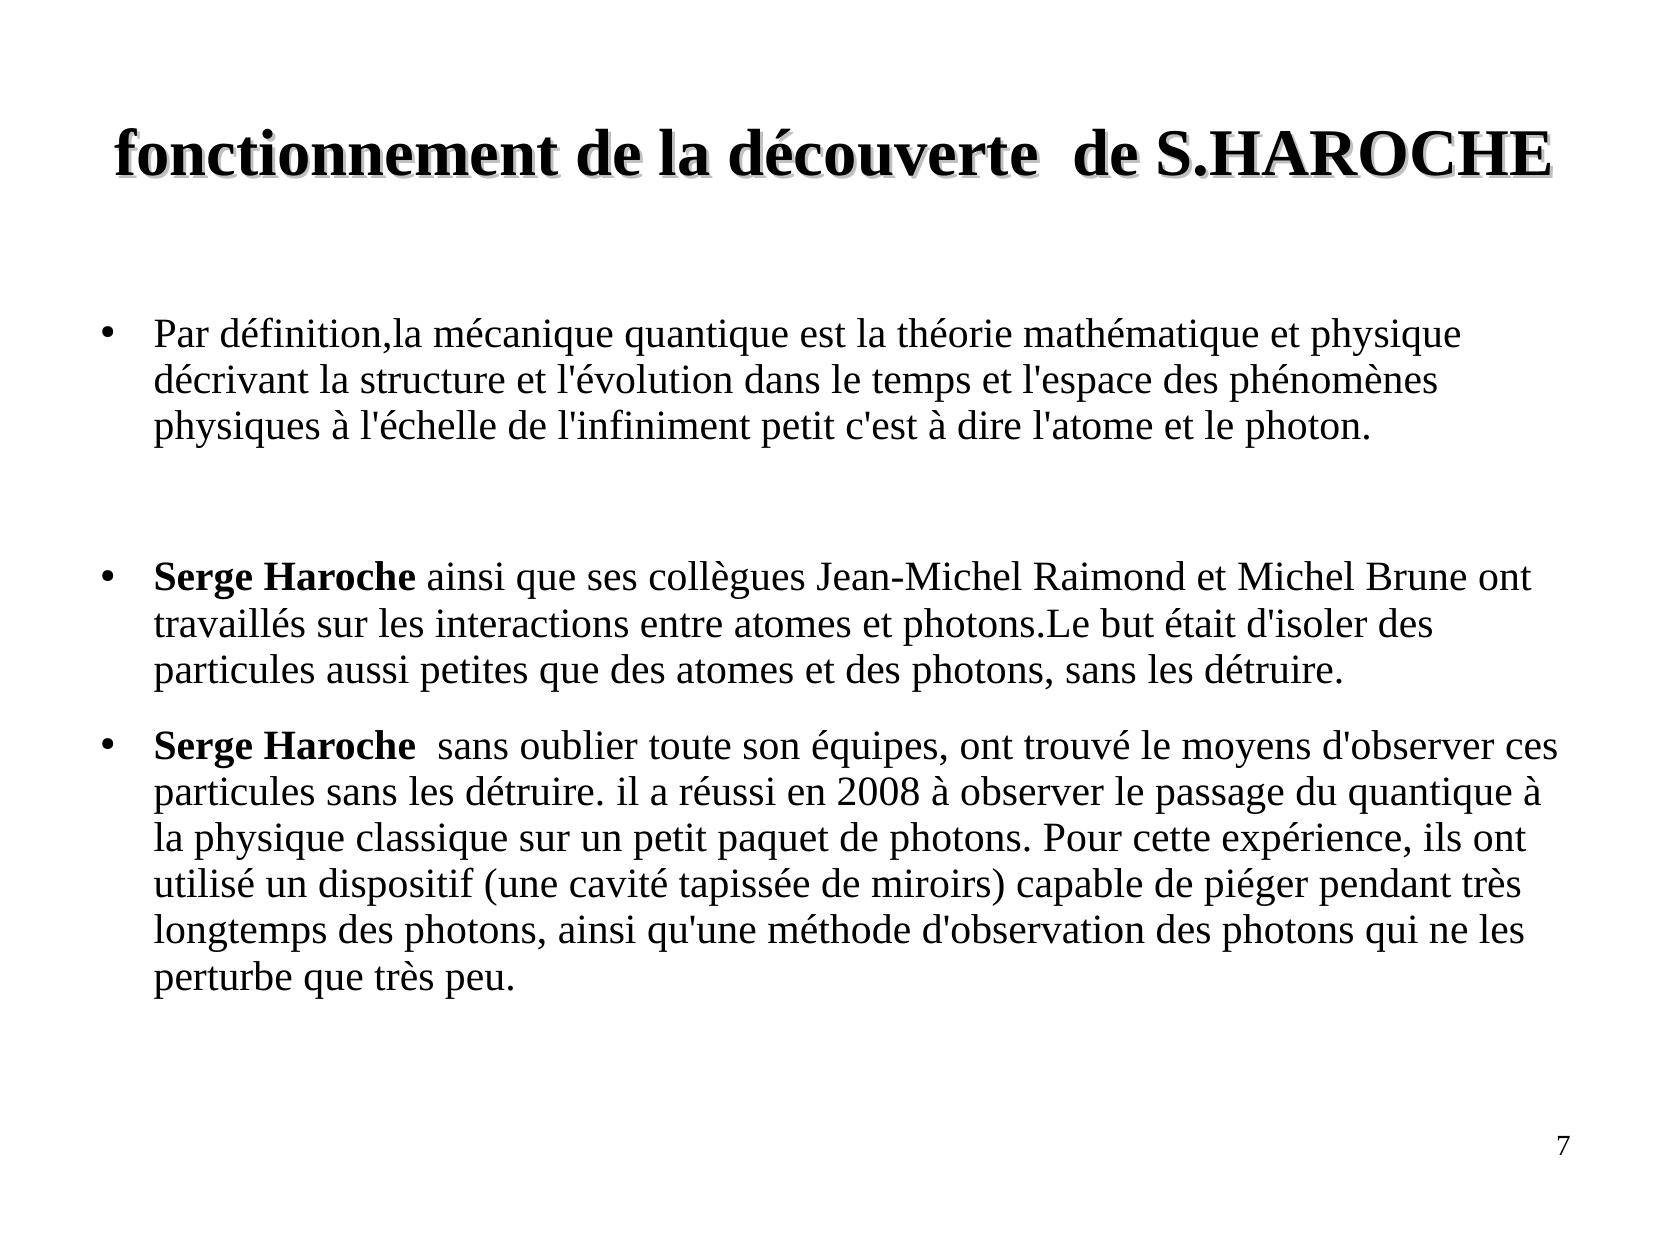

# fonctionnement de la découverte de S.HAROCHE
Par définition,la mécanique quantique est la théorie mathématique et physique décrivant la structure et l'évolution dans le temps et l'espace des phénomènes physiques à l'échelle de l'infiniment petit c'est à dire l'atome et le photon.
Serge Haroche ainsi que ses collègues Jean-Michel Raimond et Michel Brune ont travaillés sur les interactions entre atomes et photons.Le but était d'isoler des particules aussi petites que des atomes et des photons, sans les détruire.
Serge Haroche sans oublier toute son équipes, ont trouvé le moyens d'observer ces particules sans les détruire. il a réussi en 2008 à observer le passage du quantique à la physique classique sur un petit paquet de photons. Pour cette expérience, ils ont utilisé un dispositif (une cavité tapissée de miroirs) capable de piéger pendant très longtemps des photons, ainsi qu'une méthode d'observation des photons qui ne les perturbe que très peu.
7